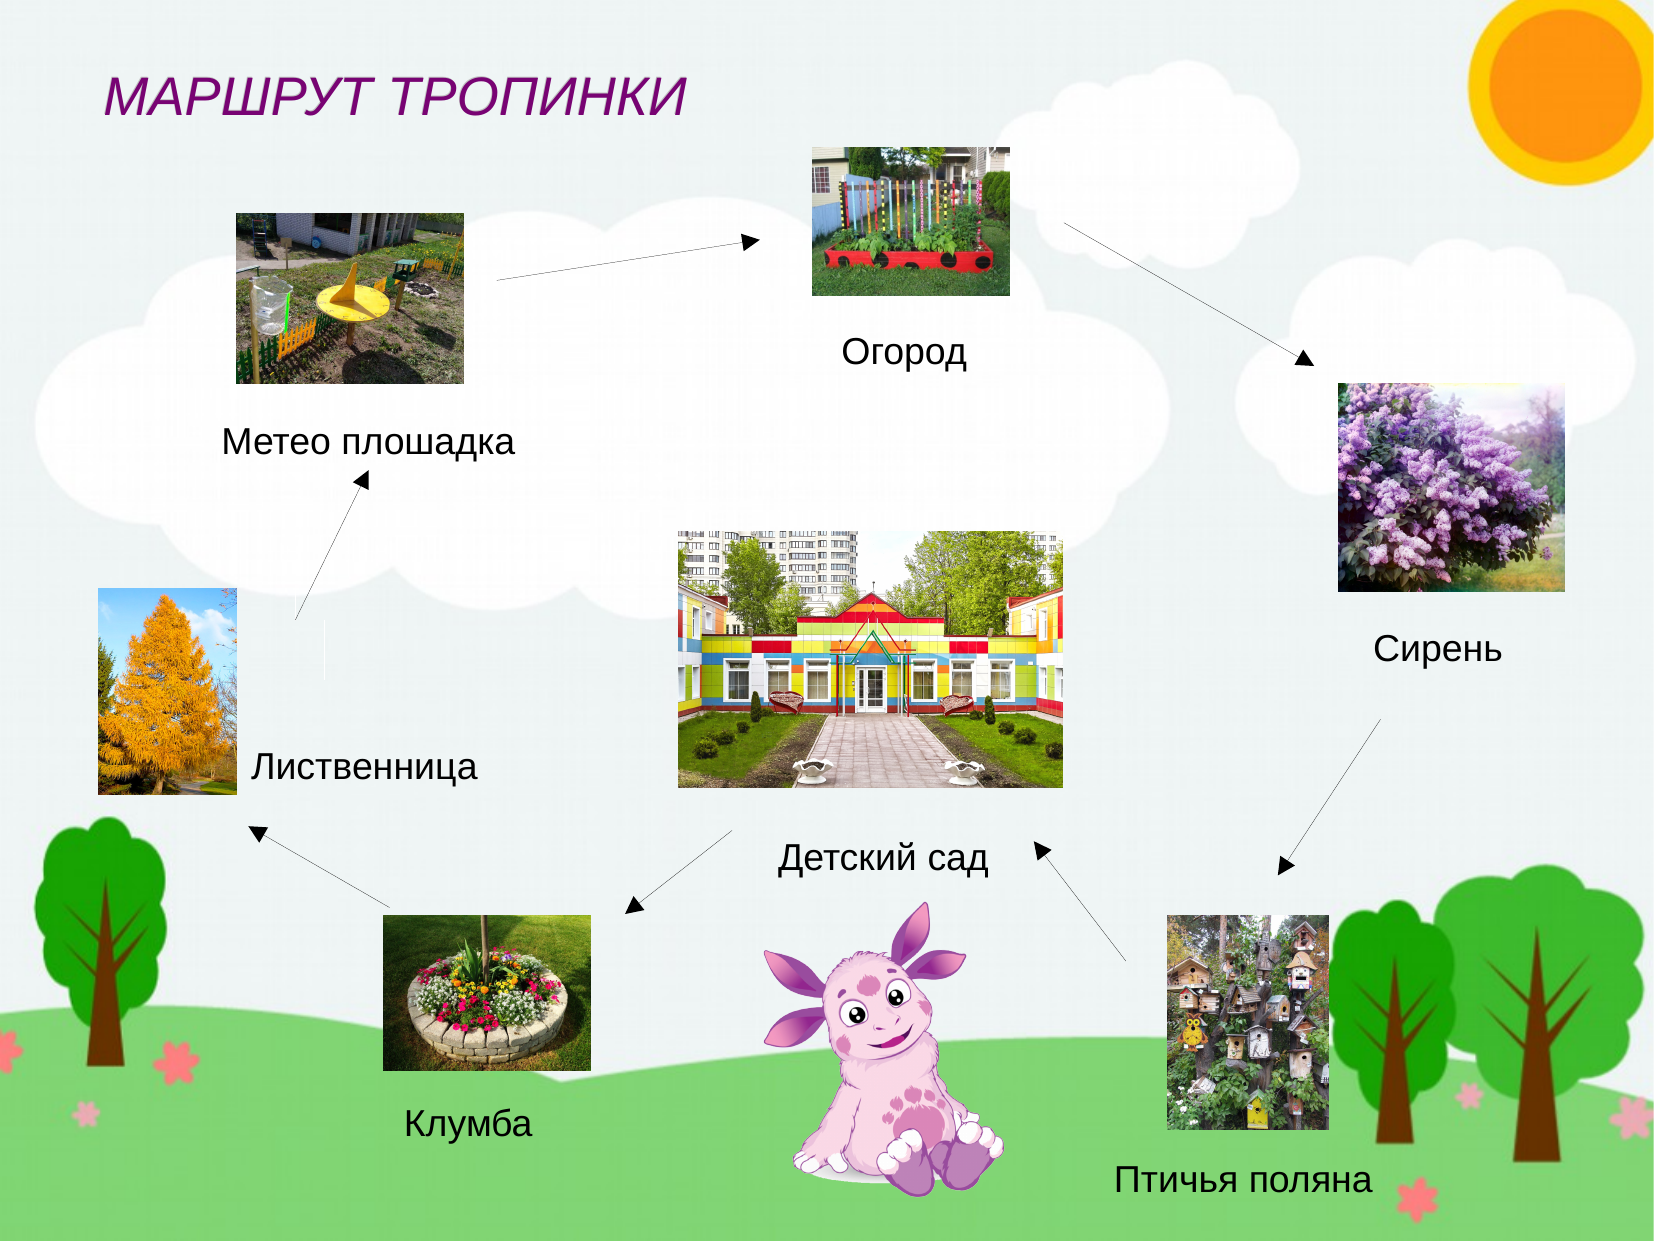

Маршрут тропинки
Огород
Метео плошадка
Сирень
Лиственница
Детский сад
Клумба
Птичья поляна